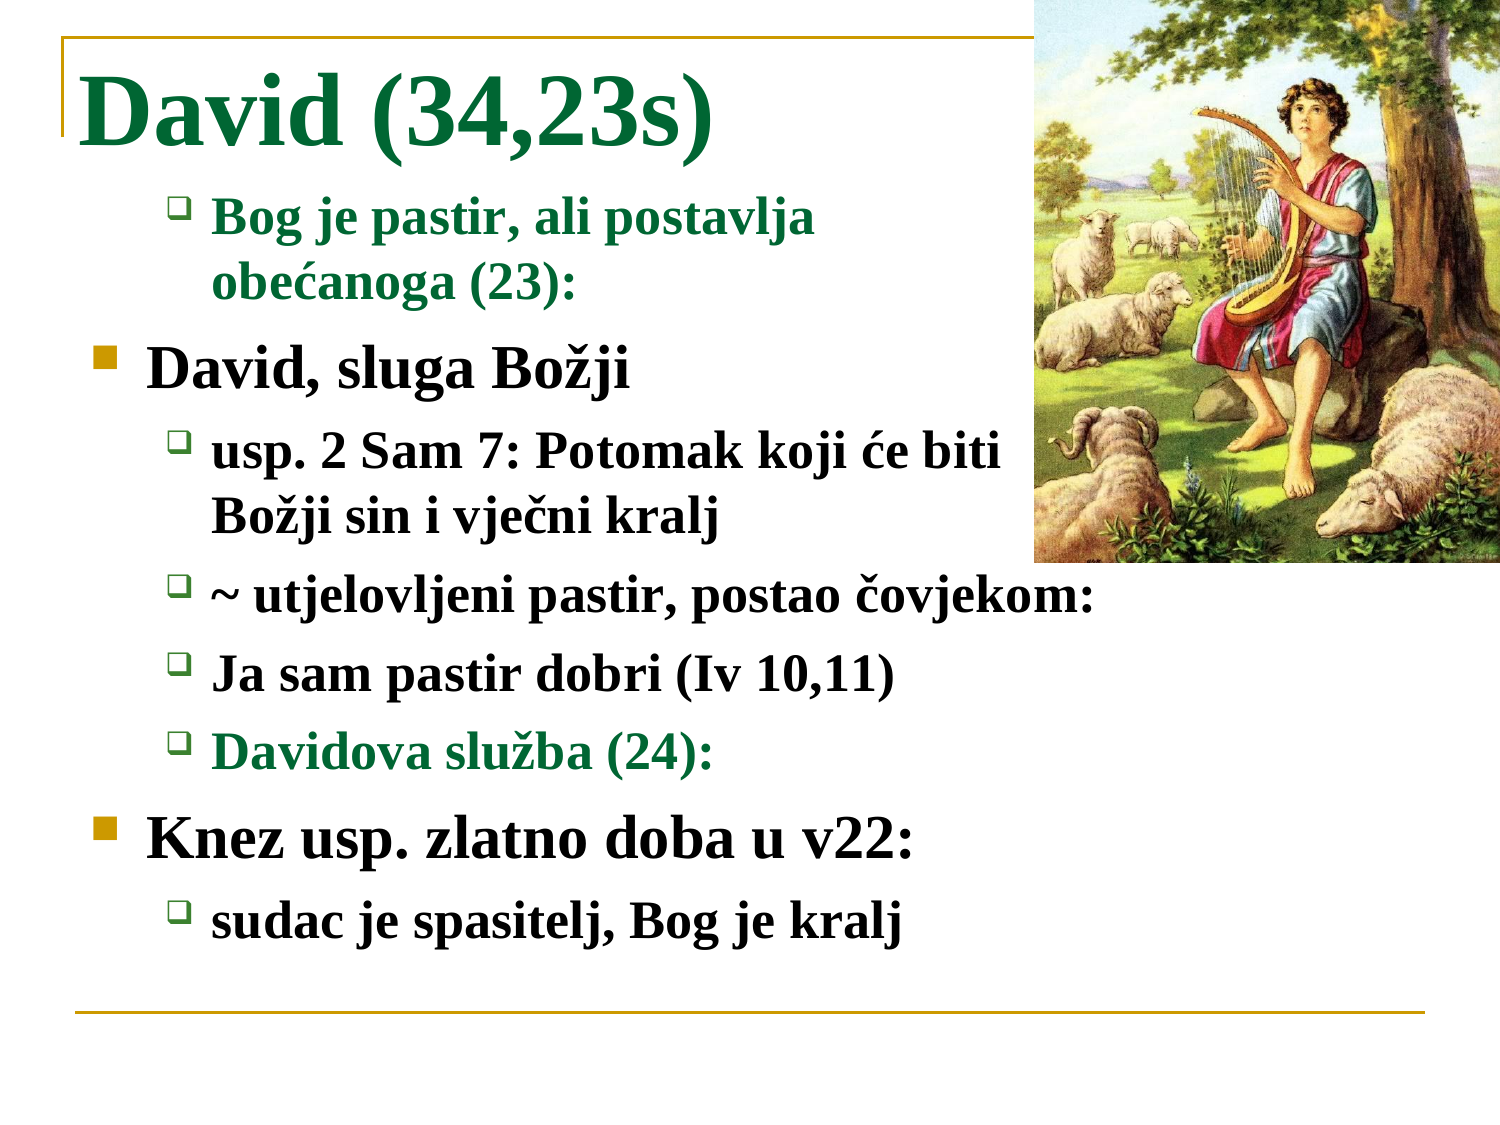

# David (34,23s)
Bog je pastir, ali postavlja
obećanoga (23):
David, sluga Božji
usp. 2 Sam 7: Potomak koji će biti
Božji sin i vječni kralj
~ utjelovljeni pastir, postao čovjekom:
Ja sam pastir dobri (Iv 10,11)
Davidova služba (24):
Knez usp. zlatno doba u v22:
sudac je spasitelj, Bog je kralj